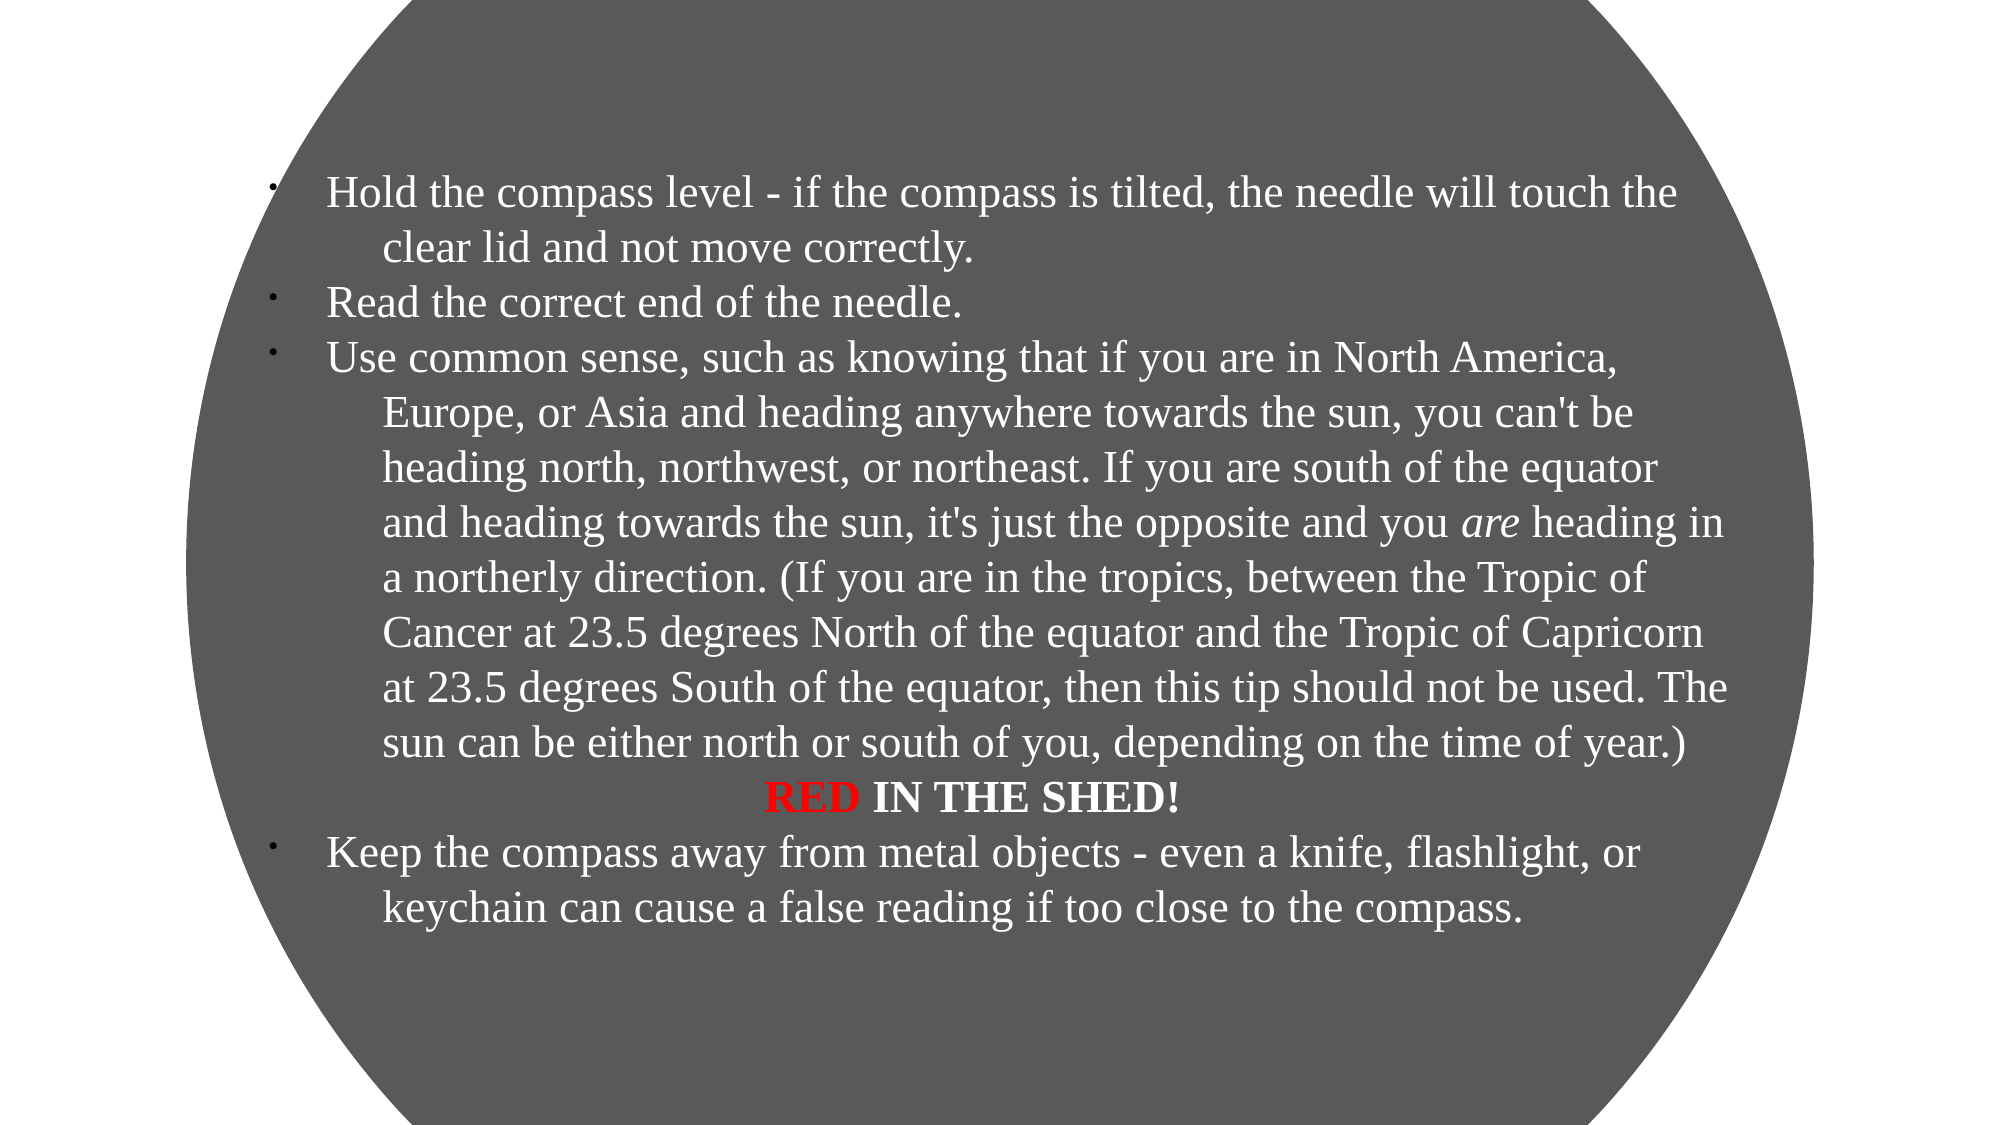

Hold the compass level - if the compass is tilted, the needle will touch the clear lid and not move correctly.
Read the correct end of the needle.
Use common sense, such as knowing that if you are in North America, Europe, or Asia and heading anywhere towards the sun, you can't be heading north, northwest, or northeast. If you are south of the equator and heading towards the sun, it's just the opposite and you are heading in a northerly direction. (If you are in the tropics, between the Tropic of Cancer at 23.5 degrees North of the equator and the Tropic of Capricorn at 23.5 degrees South of the equator, then this tip should not be used. The sun can be either north or south of you, depending on the time of year.)
 RED IN THE SHED!
Keep the compass away from metal objects - even a knife, flashlight, or keychain can cause a false reading if too close to the compass.